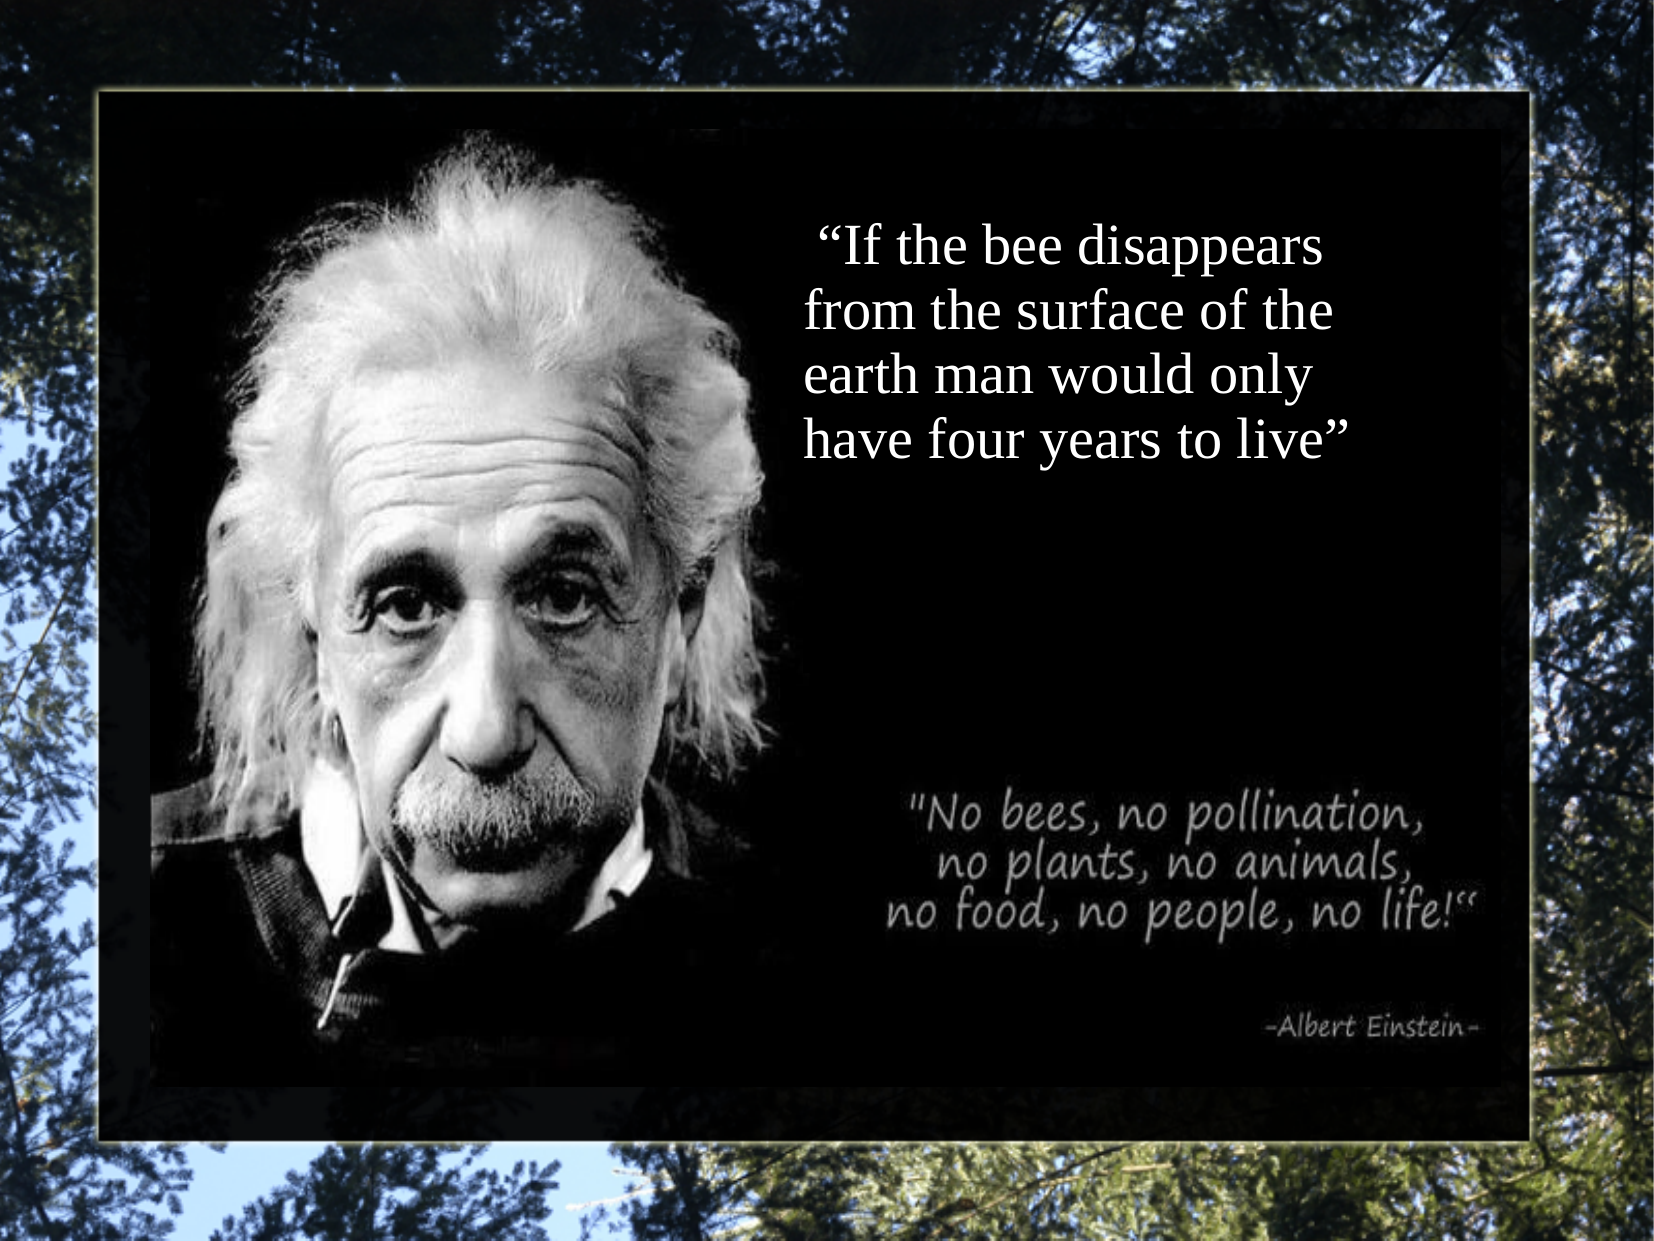

# “If the bee disappears from the surface of the earth man would only have four years to live”